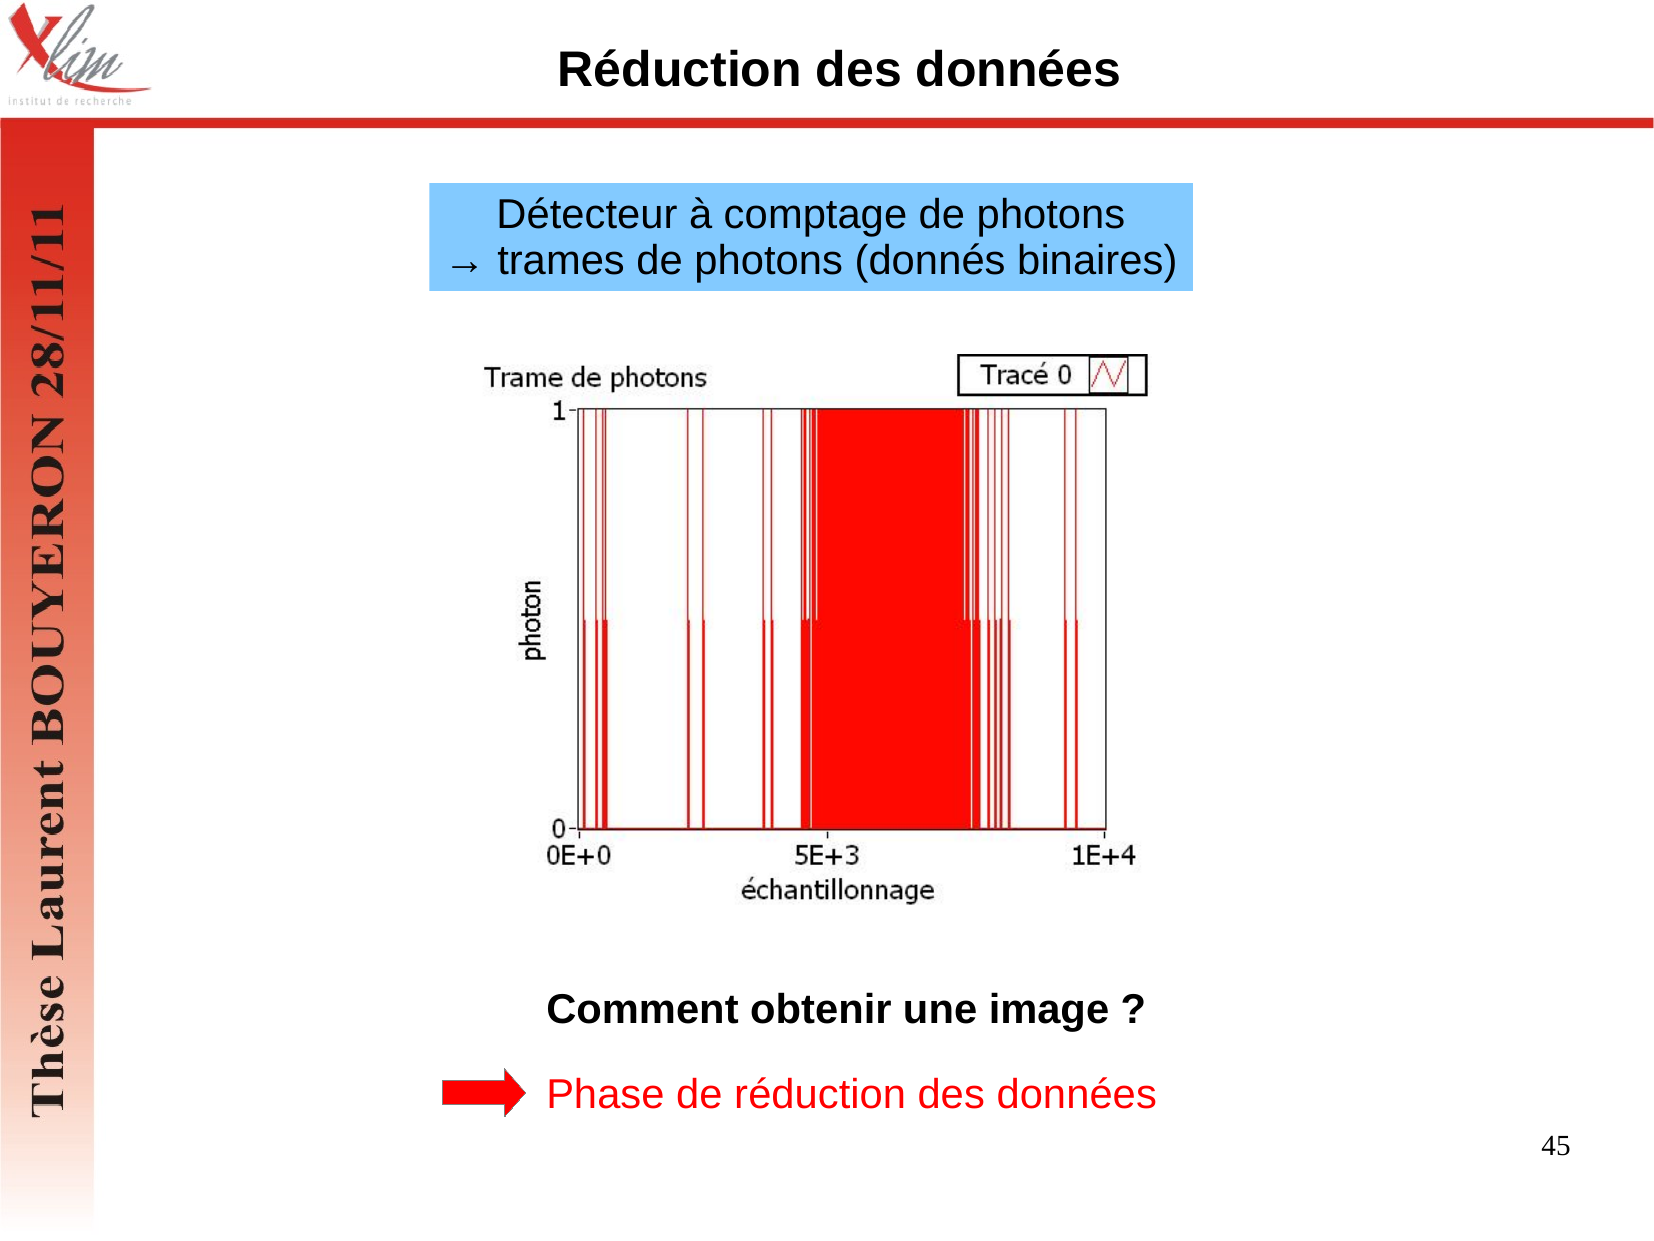

Réduction des données
Détecteur à comptage de photons
→ trames de photons (donnés binaires)
Comment obtenir une image ?
Phase de réduction des données
45